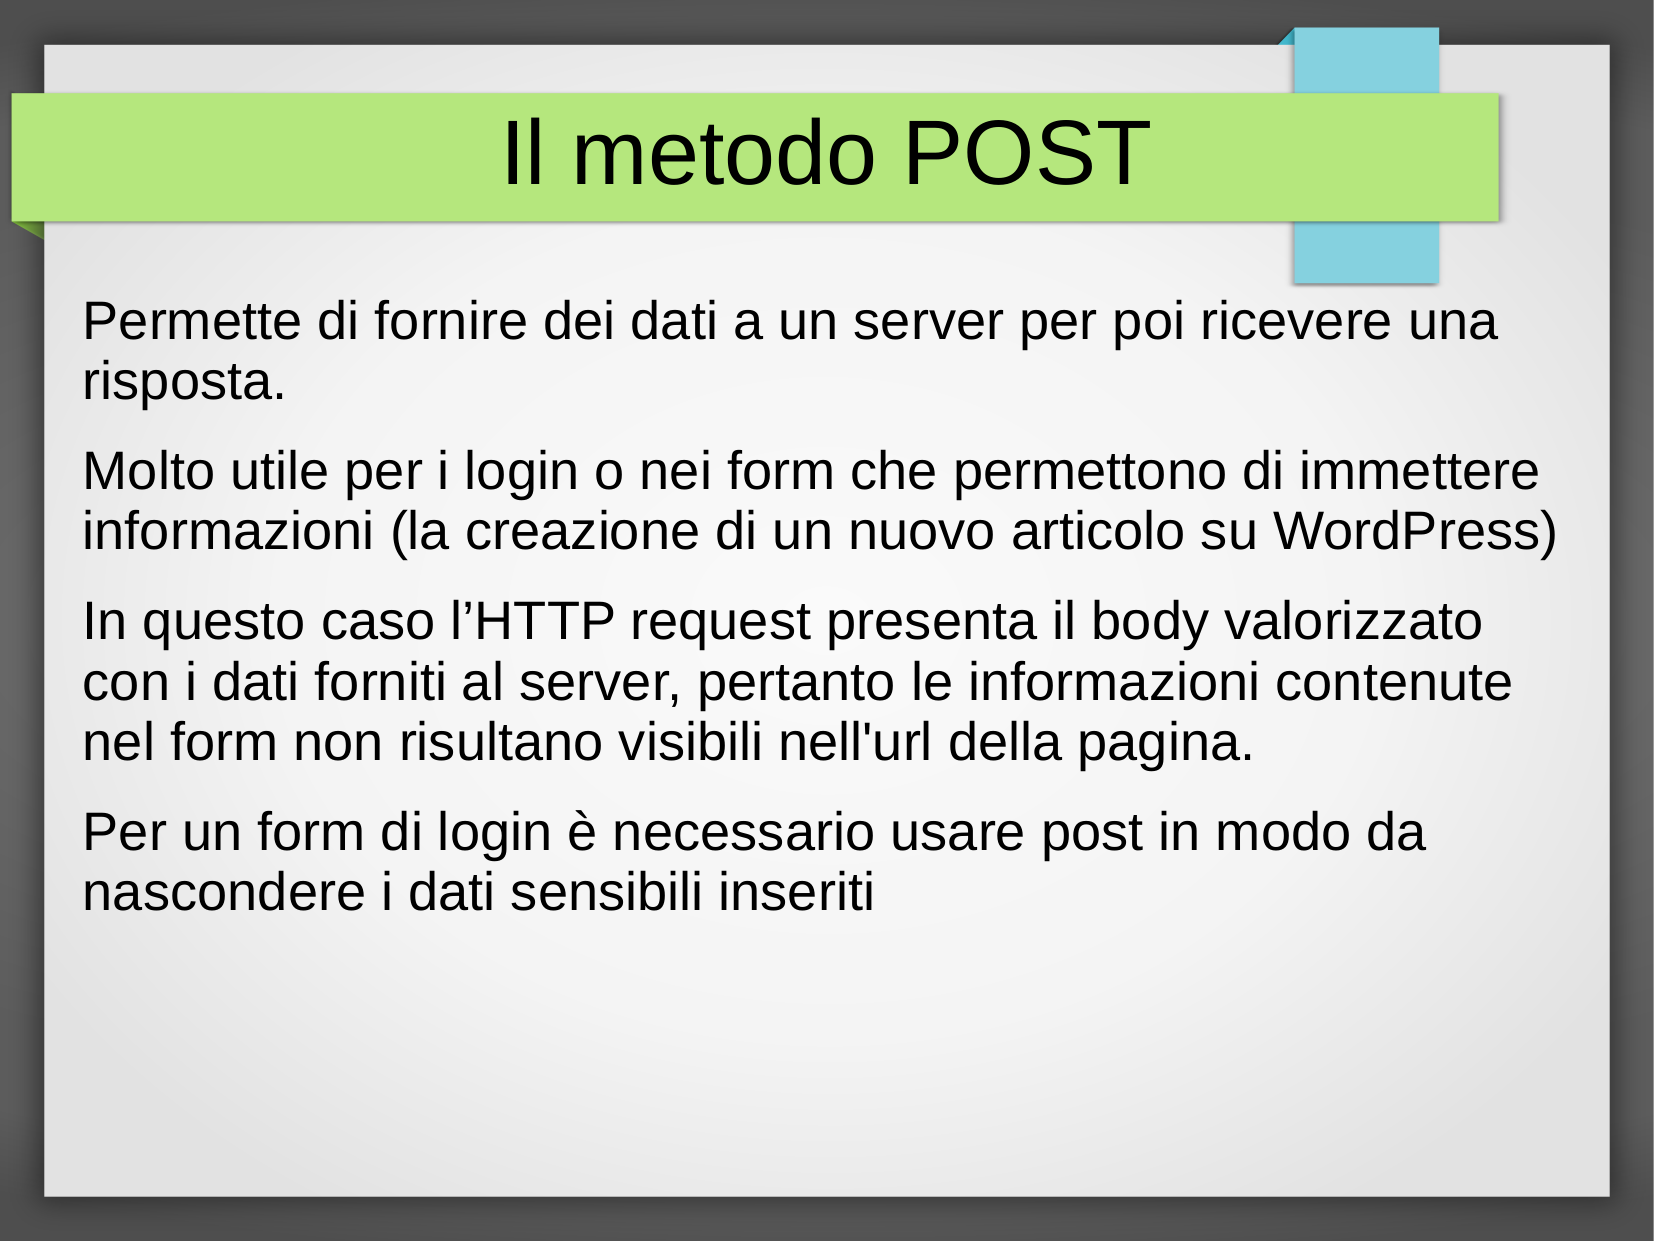

# Il metodo POST
Permette di fornire dei dati a un server per poi ricevere una risposta.
Molto utile per i login o nei form che permettono di immettere informazioni (la creazione di un nuovo articolo su WordPress)
In questo caso l’HTTP request presenta il body valorizzato con i dati forniti al server, pertanto le informazioni contenute nel form non risultano visibili nell'url della pagina.
Per un form di login è necessario usare post in modo da nascondere i dati sensibili inseriti